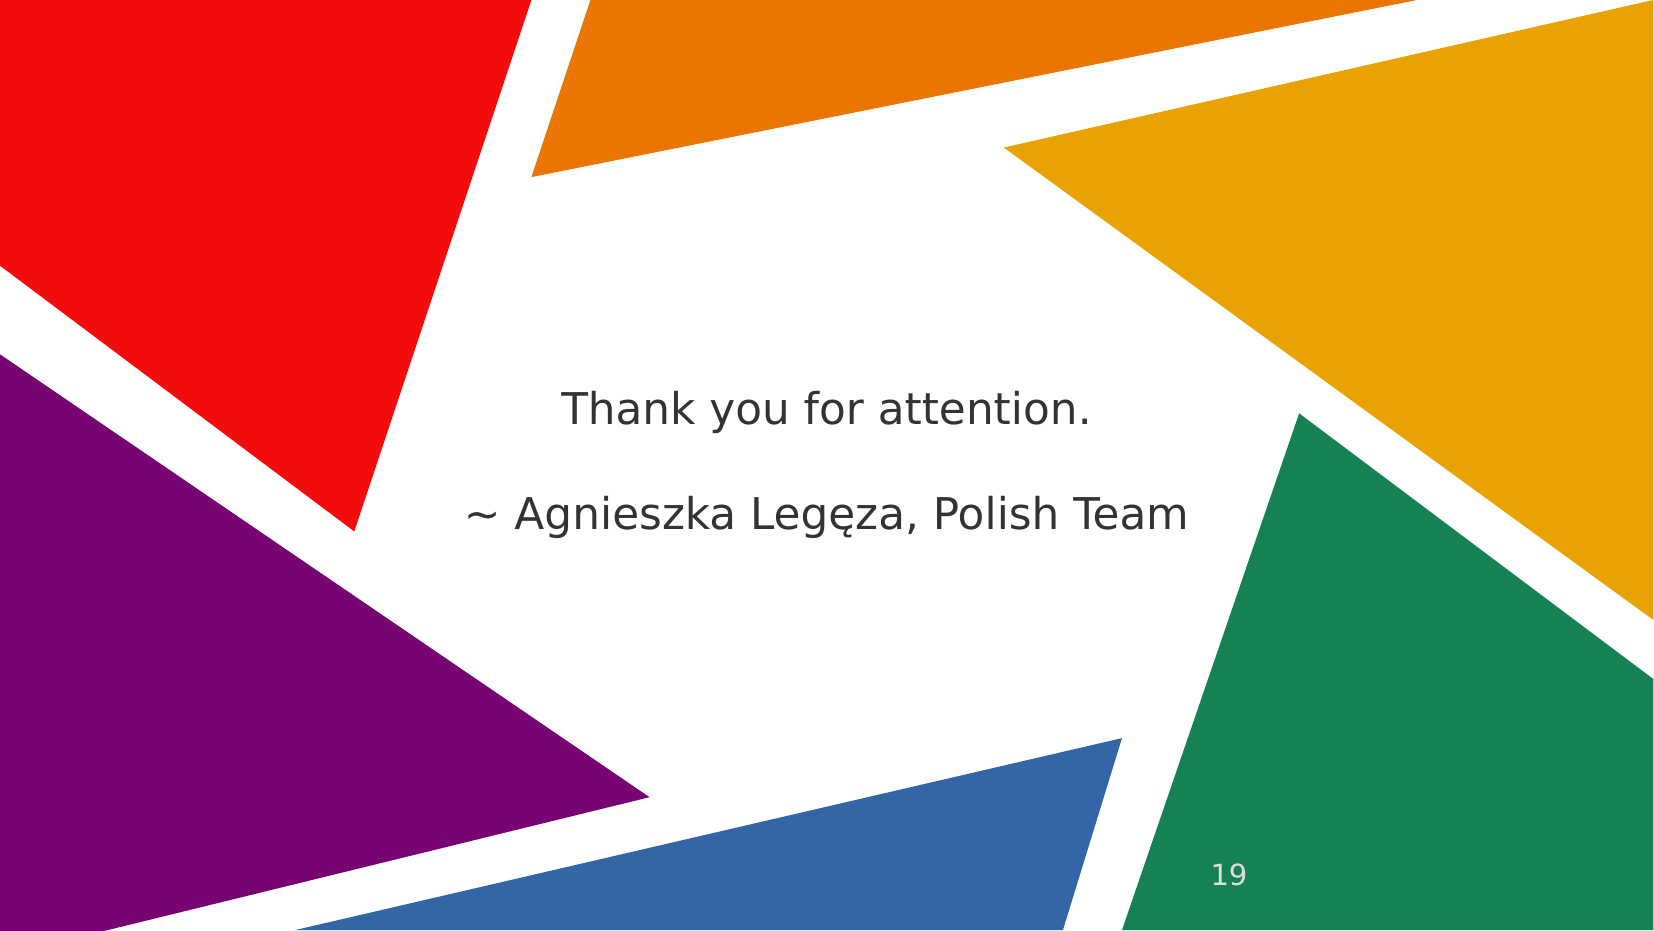

# Thank you for attention. ~ Agnieszka Legęza, Polish Team